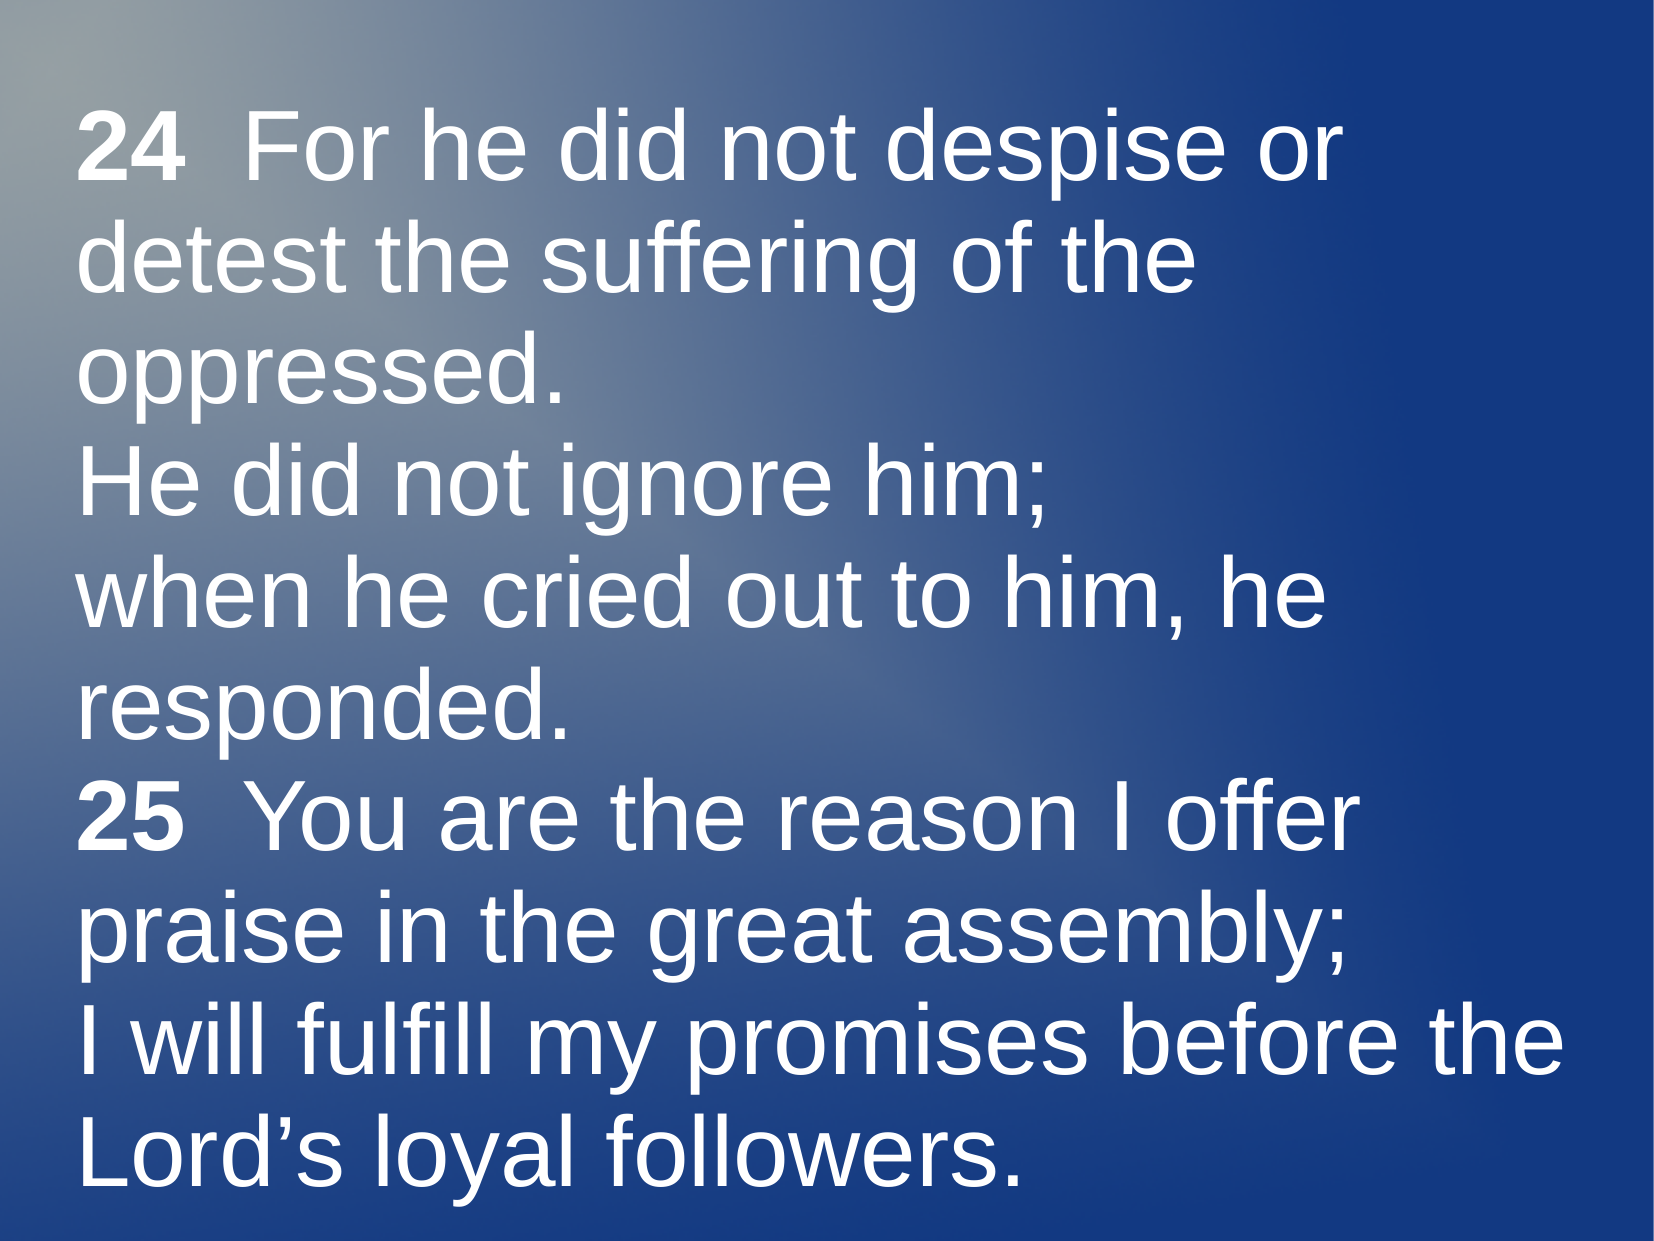

# 24  For he did not despise or detest the suffering of the oppressed. He did not ignore him; when he cried out to him, he responded. 25  You are the reason I offer praise in the great assembly; I will fulfill my promises before the  Lord’s loyal followers.